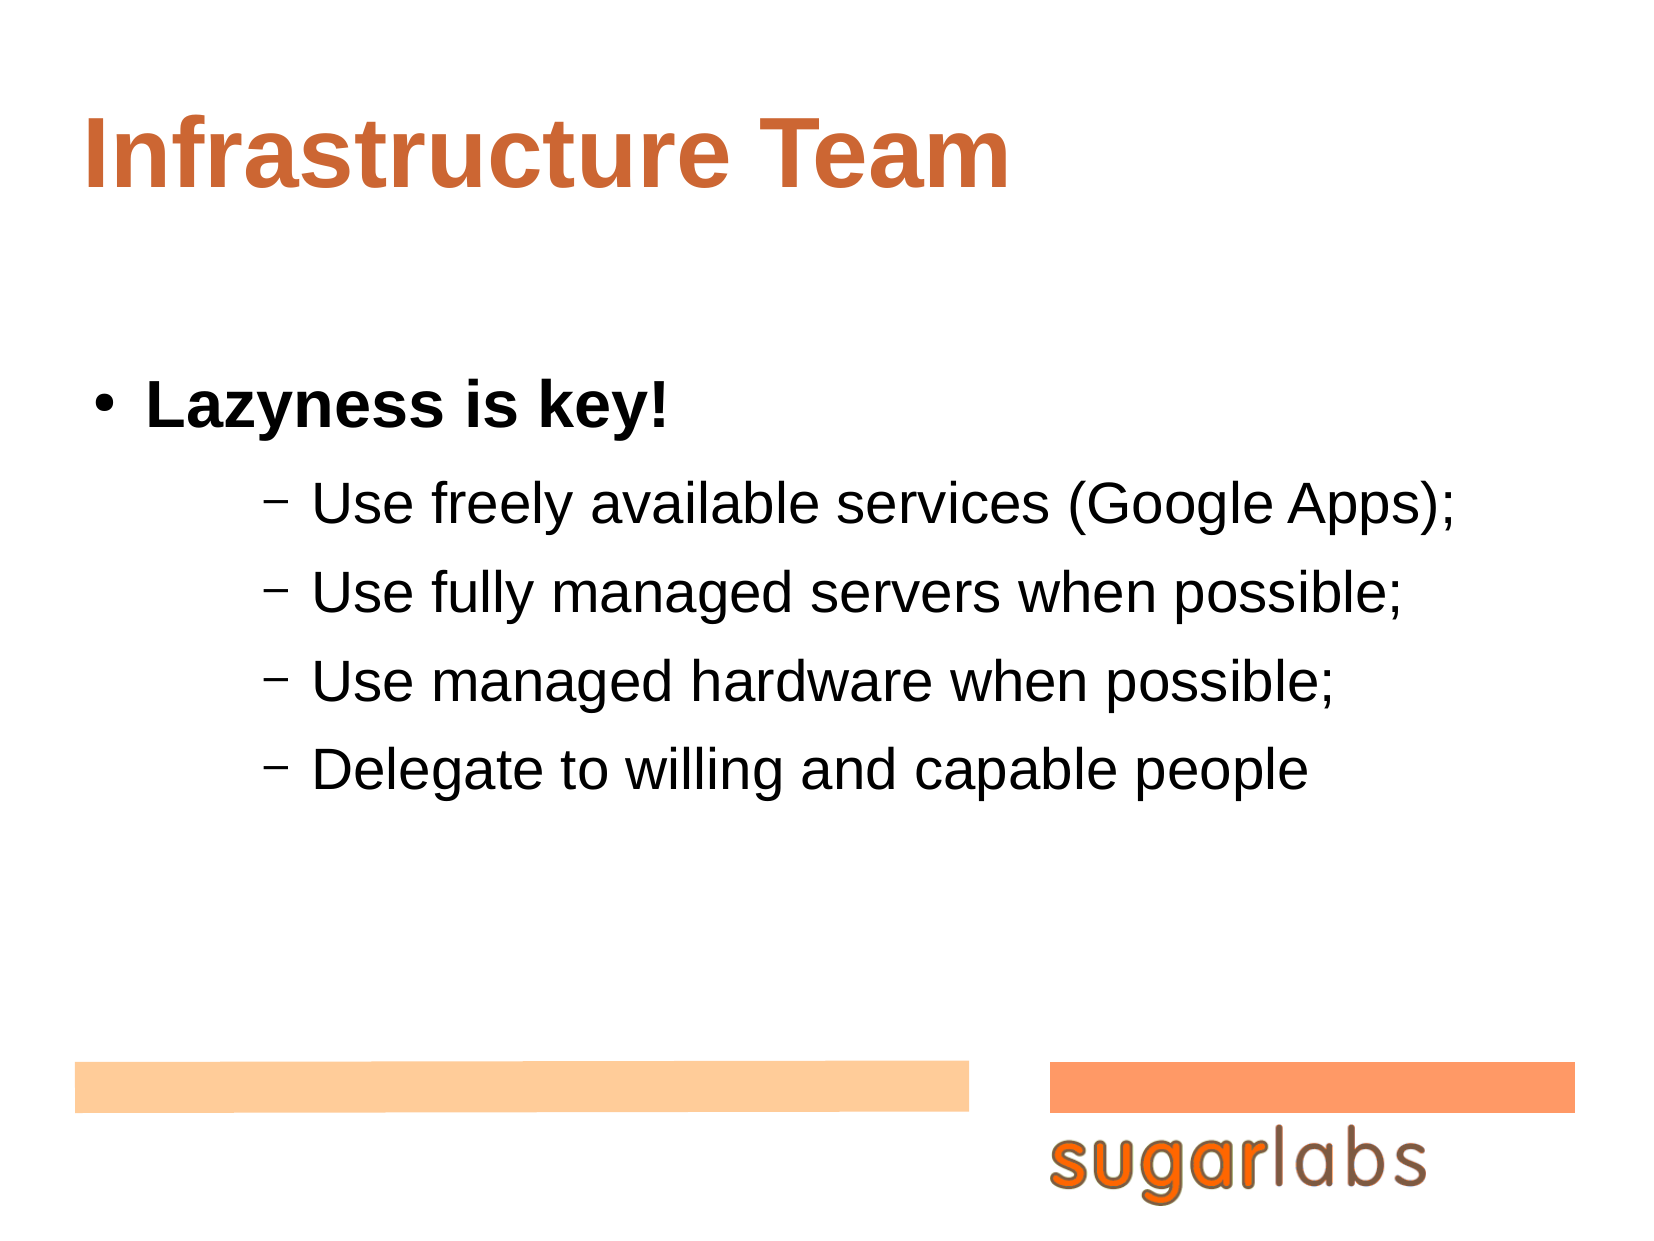

# Infrastructure Team
Lazyness is key!
Use freely available services (Google Apps);
Use fully managed servers when possible;
Use managed hardware when possible;
Delegate to willing and capable people